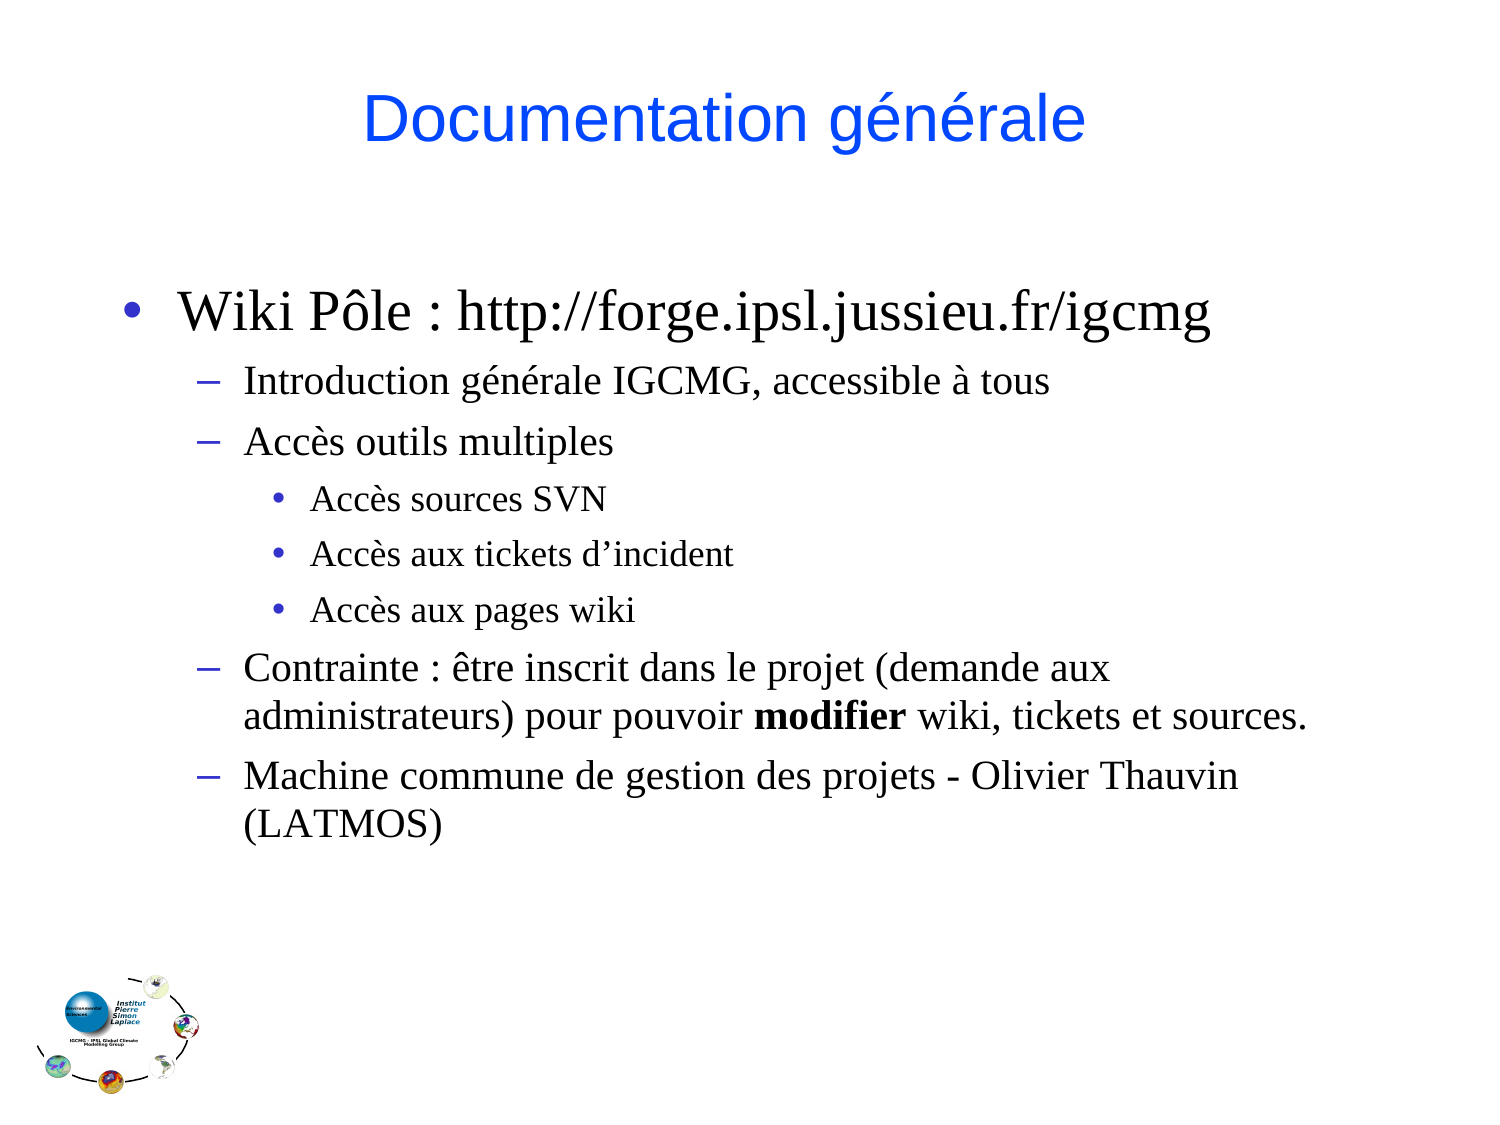

Documentation générale
Wiki Pôle : http://forge.ipsl.jussieu.fr/igcmg
Introduction générale IGCMG, accessible à tous
Accès outils multiples
Accès sources SVN
Accès aux tickets d’incident
Accès aux pages wiki
Contrainte : être inscrit dans le projet (demande aux administrateurs) pour pouvoir modifier wiki, tickets et sources.
Machine commune de gestion des projets - Olivier Thauvin (LATMOS)